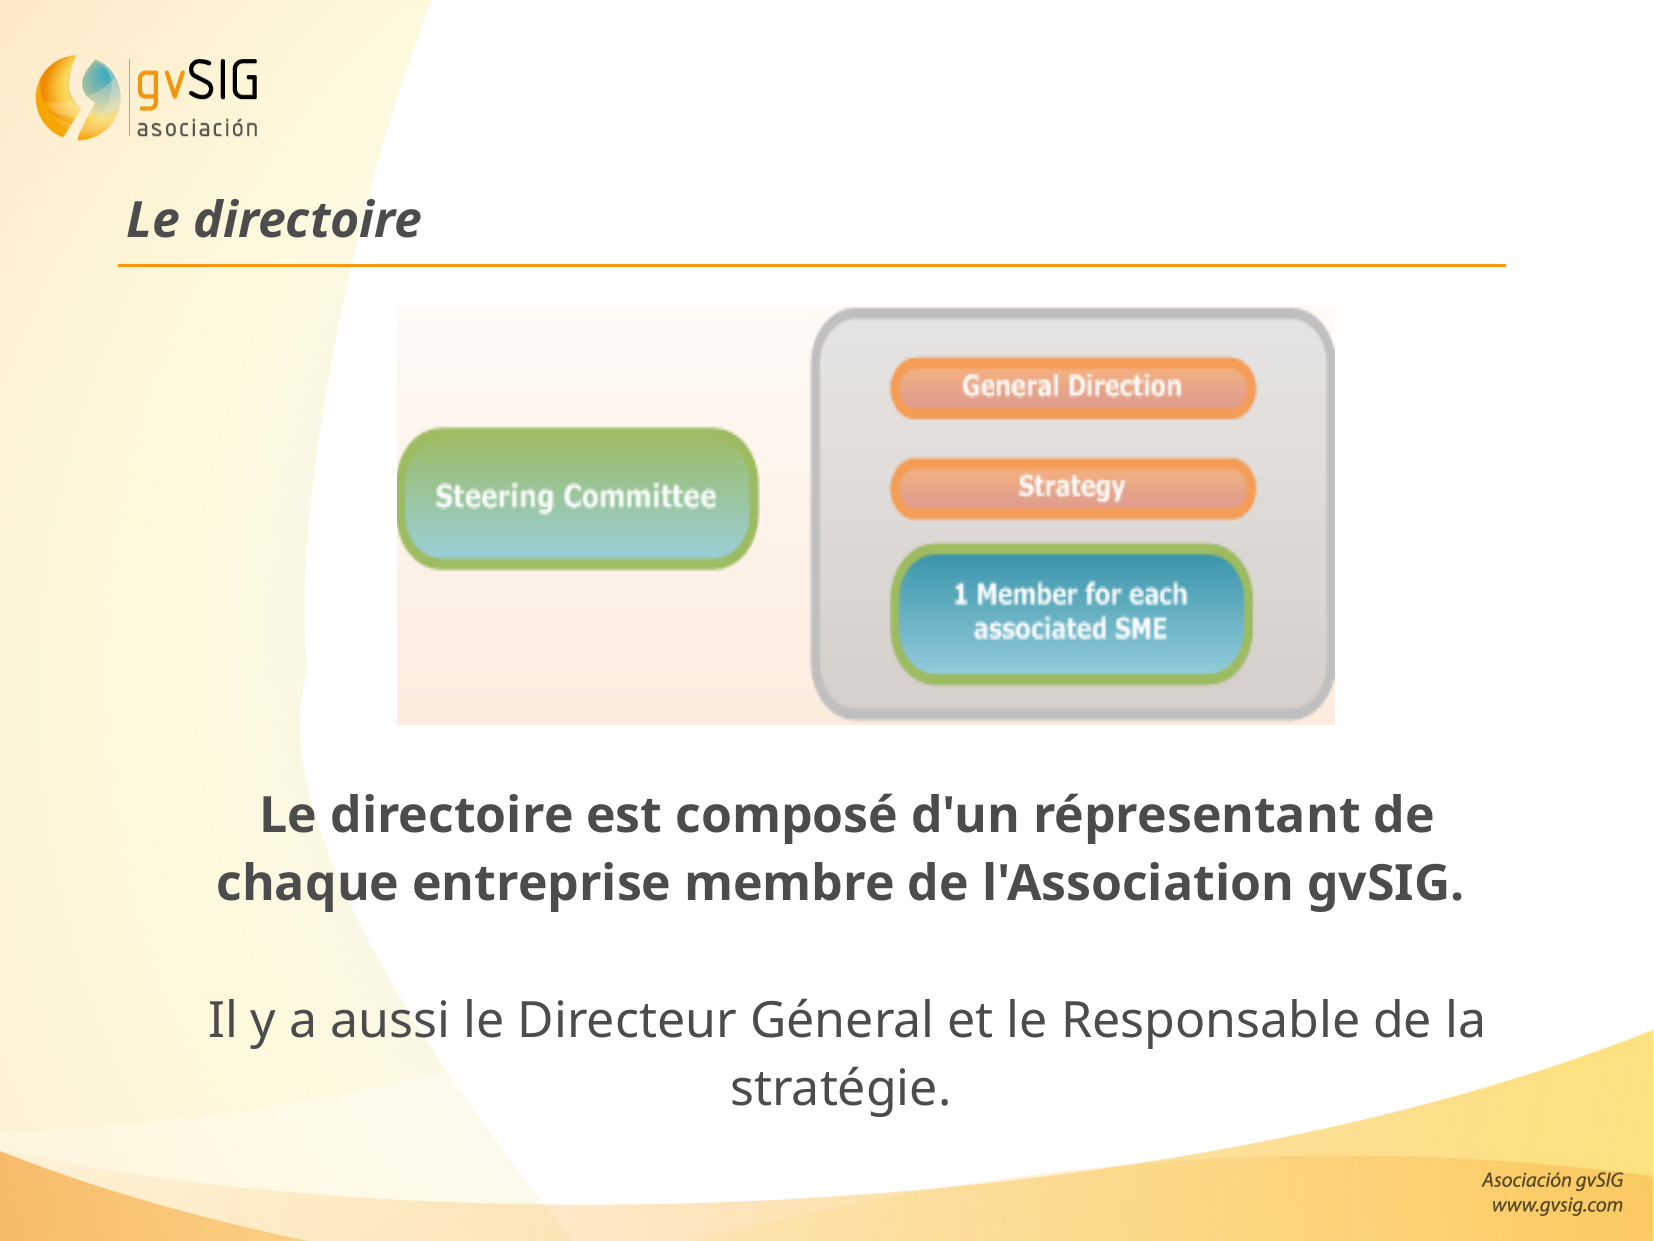

Le directoire
Le directoire est composé d'un répresentant de chaque entreprise membre de l'Association gvSIG.
Il y a aussi le Directeur Géneral et le Responsable de la stratégie.